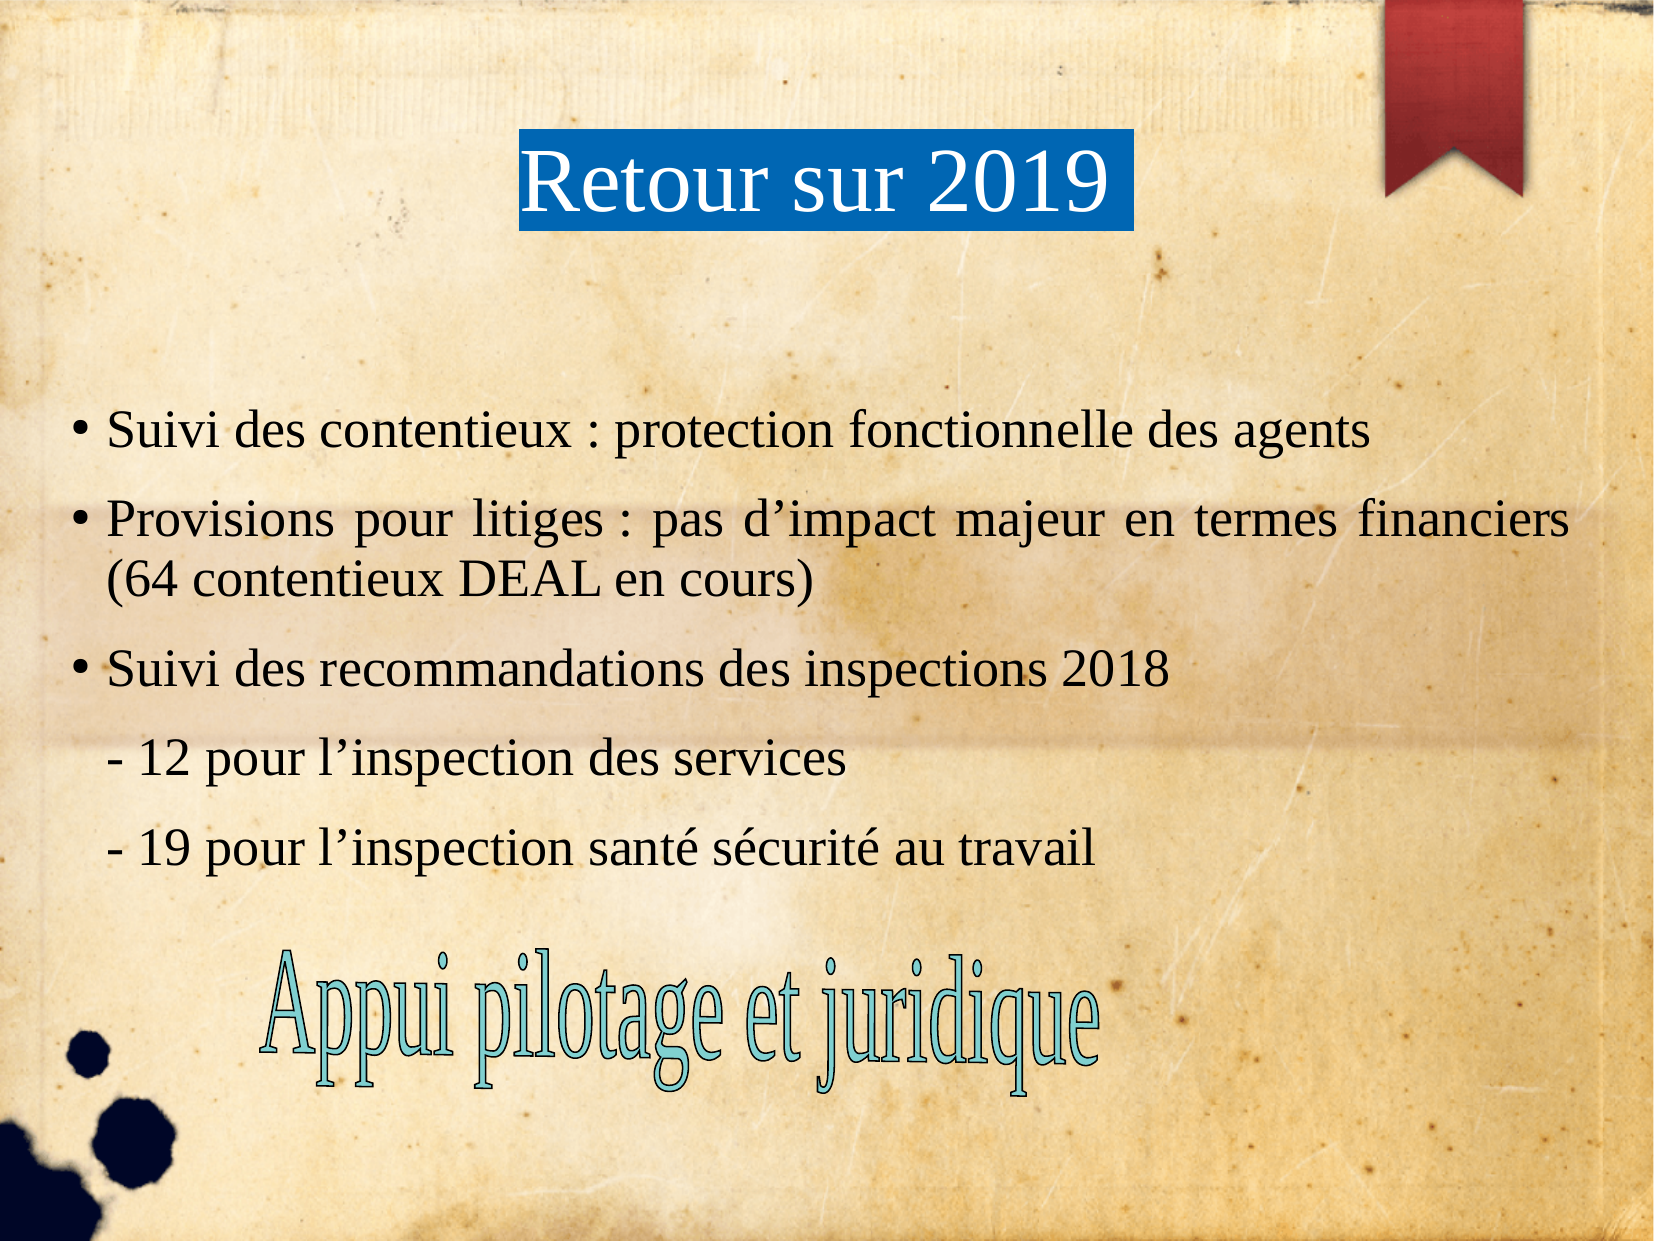

# Retour sur 2019
Suivi des contentieux : protection fonctionnelle des agents
Provisions pour litiges : pas d’impact majeur en termes financiers (64 contentieux DEAL en cours)
Suivi des recommandations des inspections 2018
- 12 pour l’inspection des services
- 19 pour l’inspection santé sécurité au travail
Appui pilotage et juridique